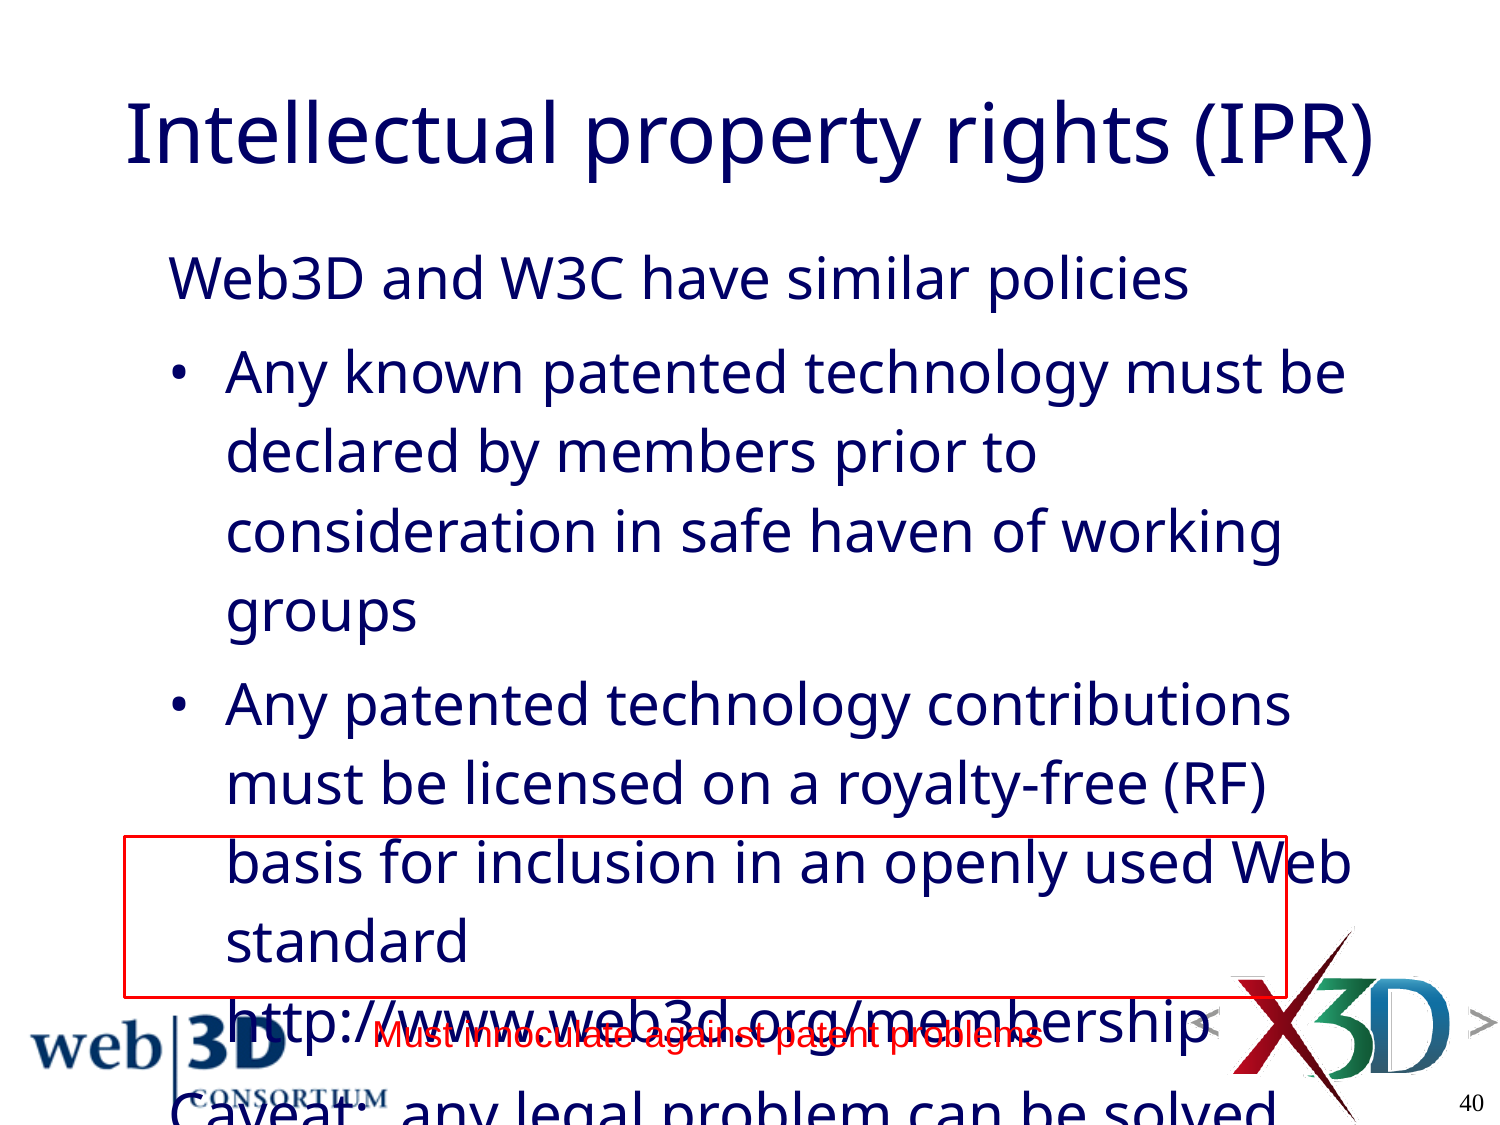

# Intellectual property rights (IPR)
Web3D and W3C have similar policies
Any known patented technology must be declared by members prior to consideration in safe haven of working groups
Any patented technology contributions must be licensed on a royalty-free (RF) basis for inclusion in an openly used Web standard 	http://www.web3d.org/membership
Caveat: any legal problem can be solved, 	but only in advance!
Must innoculate against patent problems